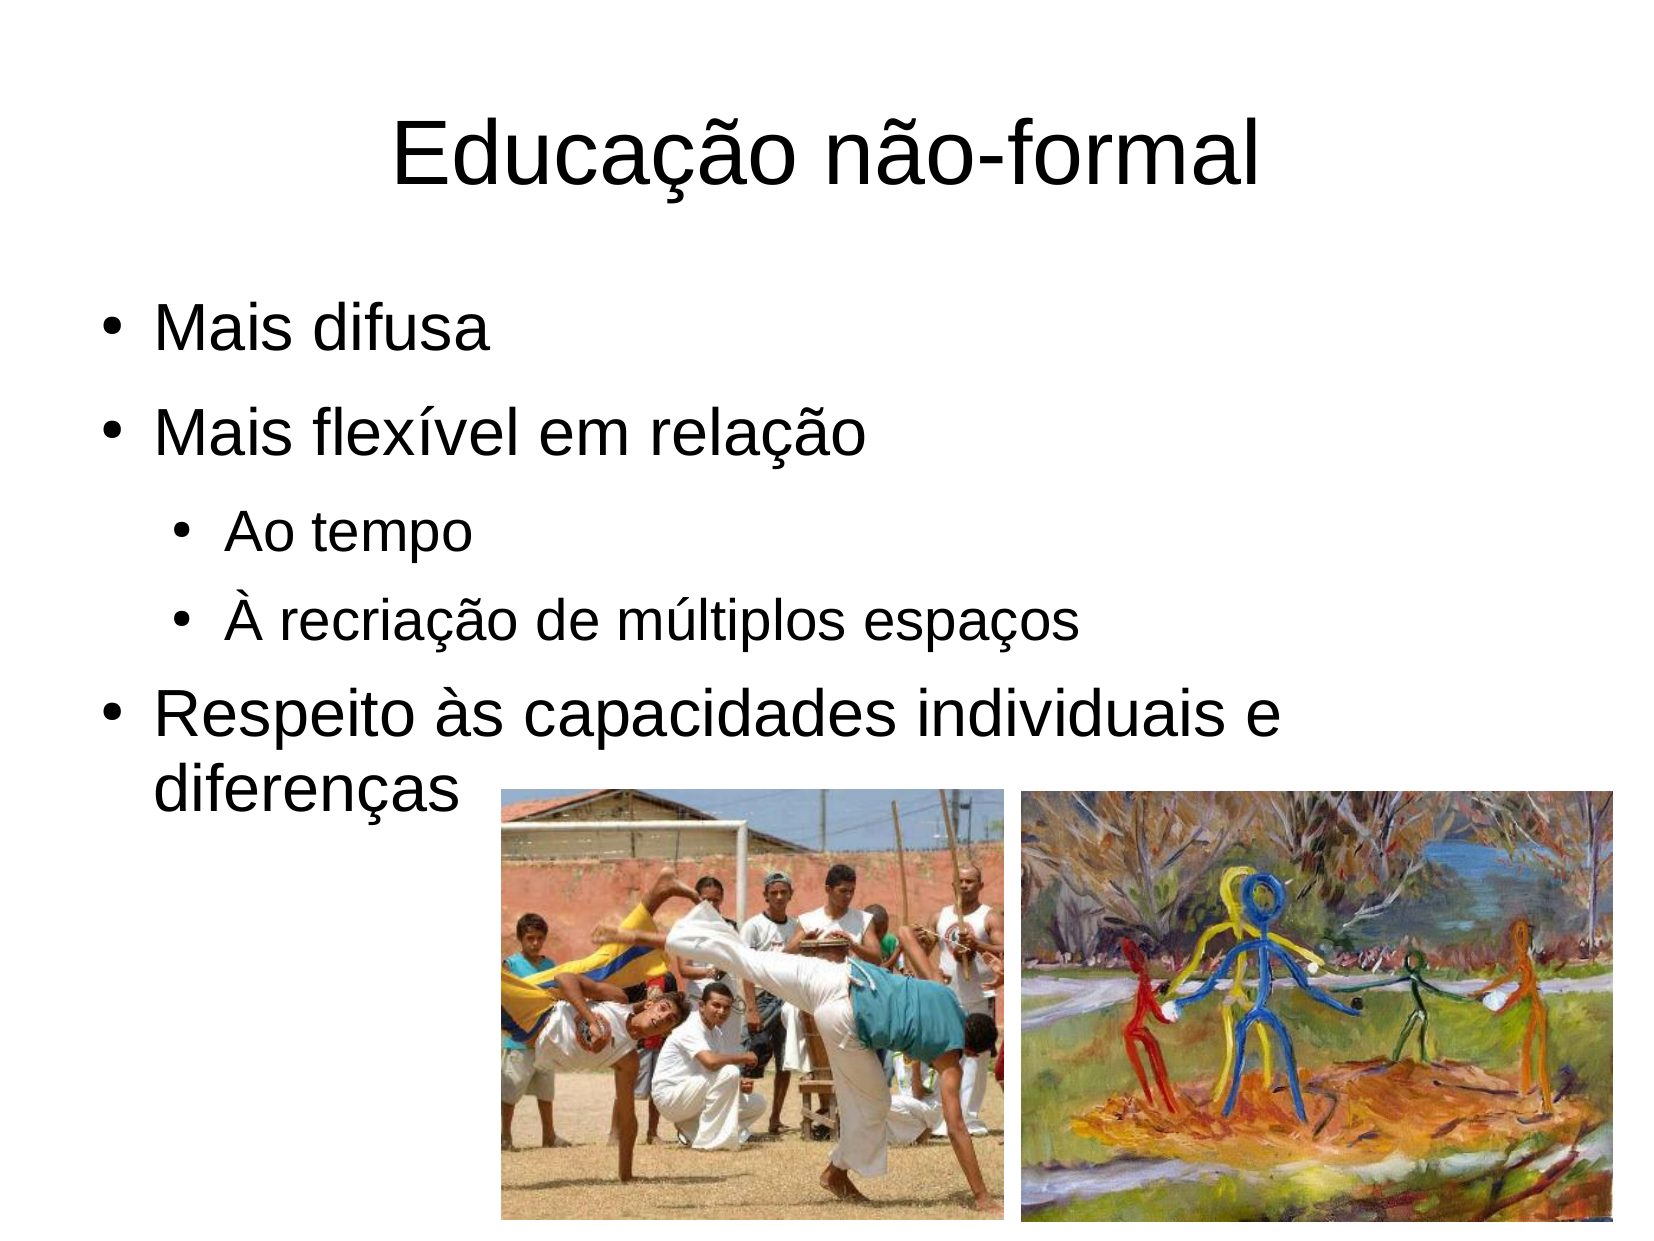

# Educação não-formal
Mais difusa
Mais flexível em relação
Ao tempo
À recriação de múltiplos espaços
Respeito às capacidades individuais e diferenças